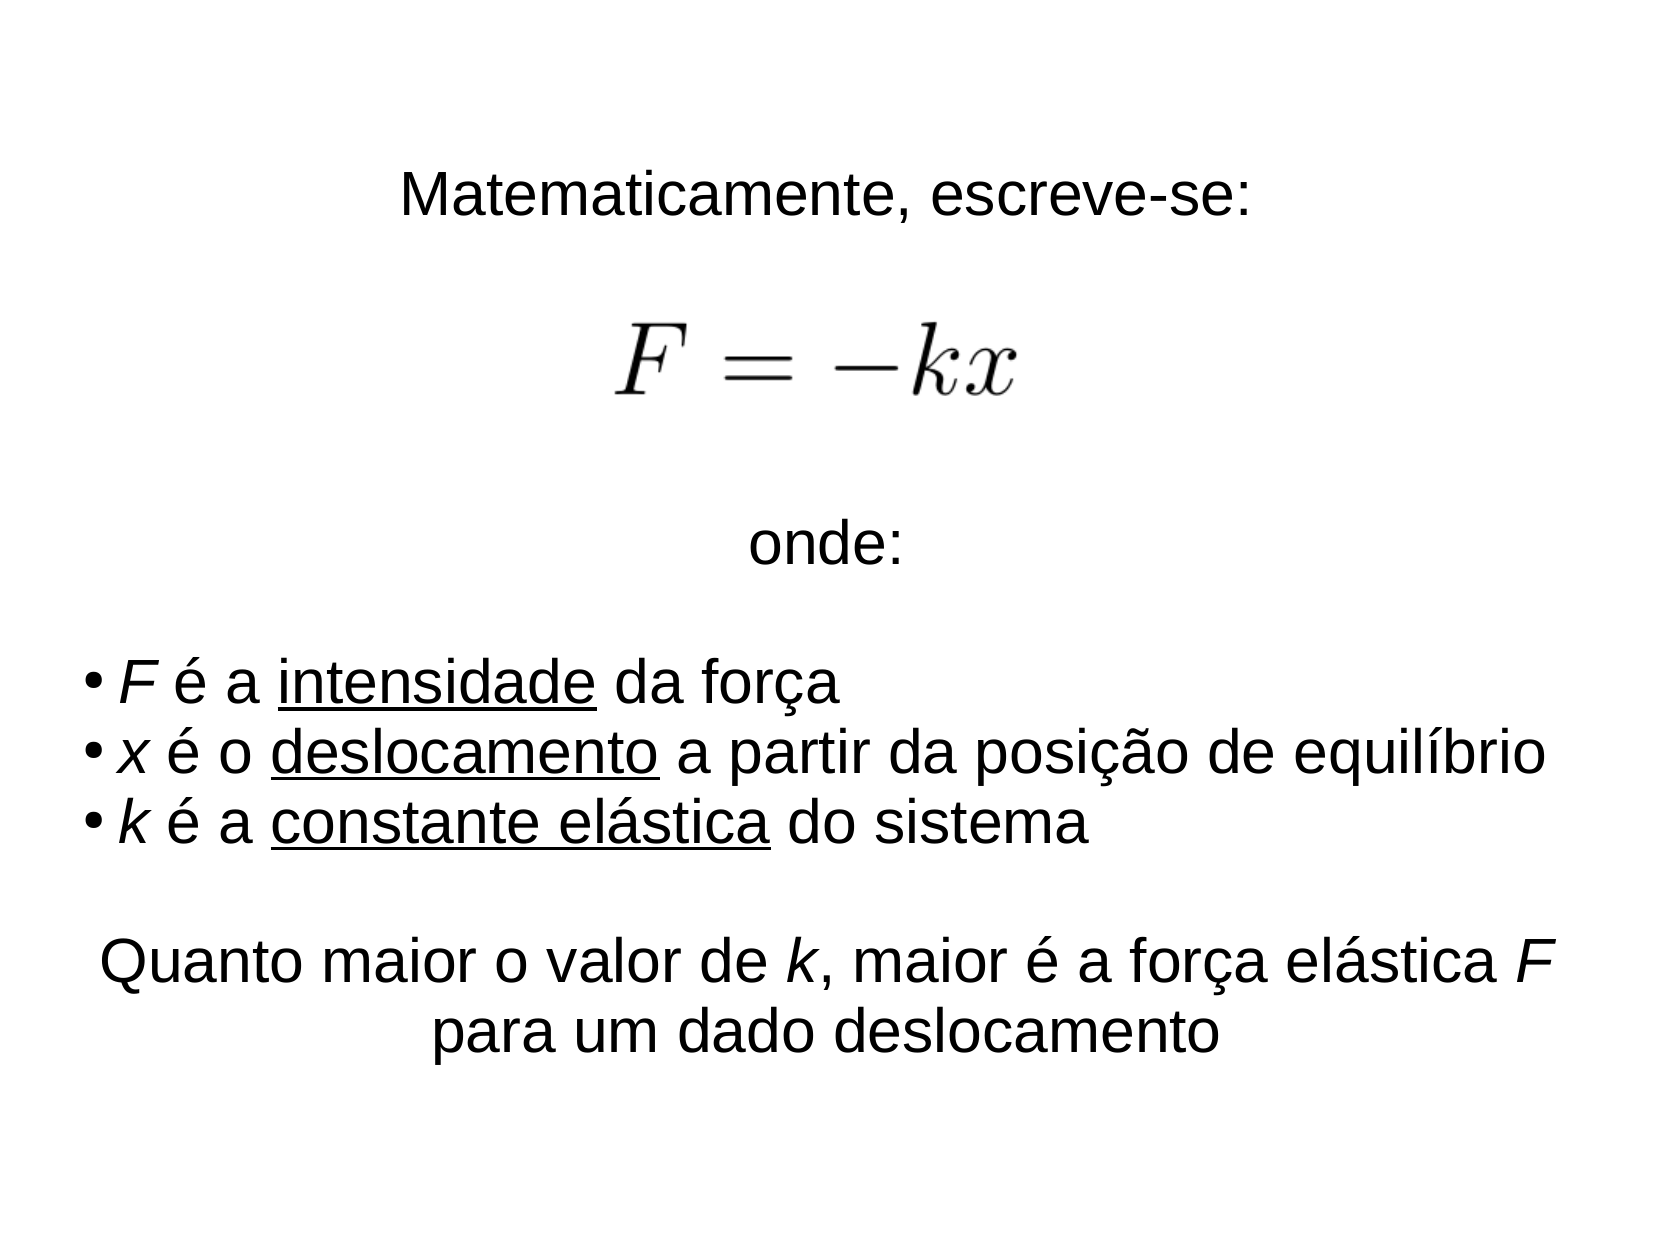

# Matematicamente, escreve-se:
onde:
F é a intensidade da força
x é o deslocamento a partir da posição de equilíbrio
k é a constante elástica do sistema
Quanto maior o valor de k, maior é a força elástica F para um dado deslocamento